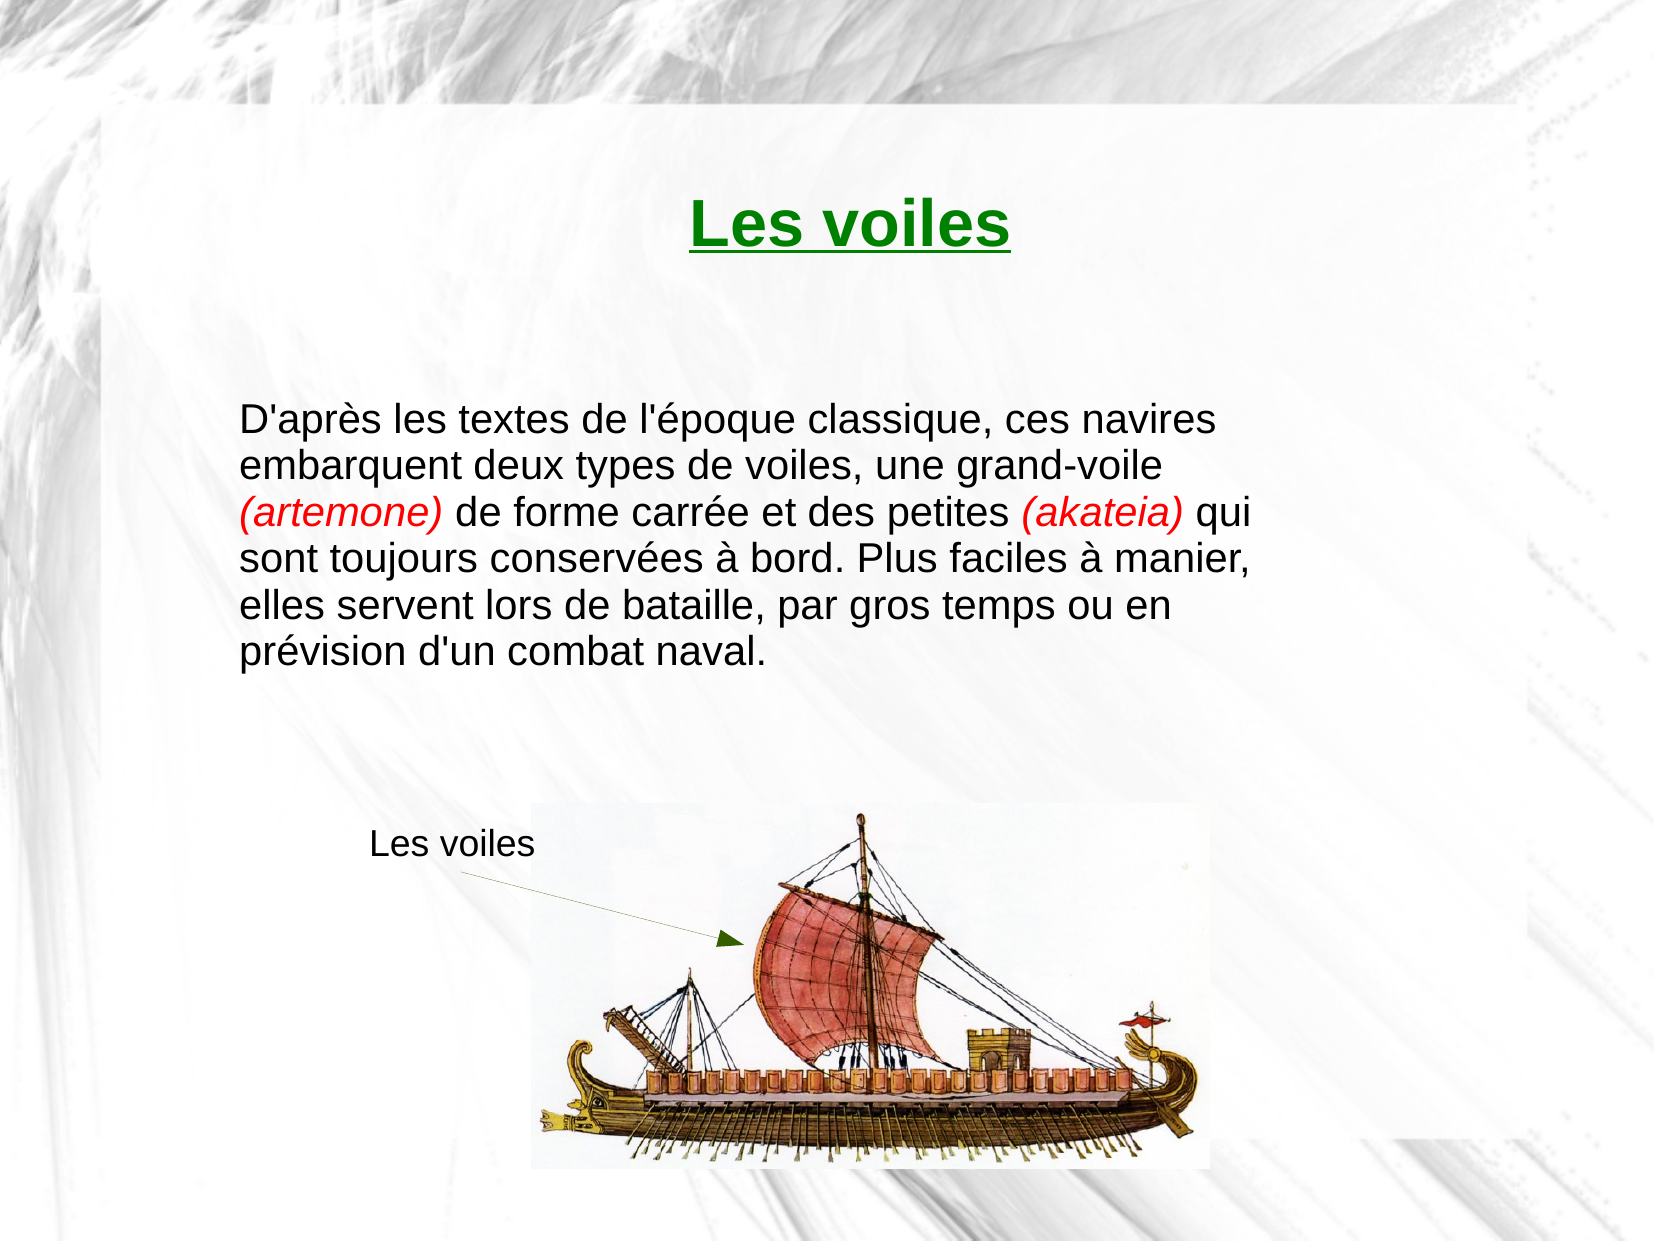

Les voiles
D'après les textes de l'époque classique, ces navires embarquent deux types de voiles, une grand-voile (artemone) de forme carrée et des petites (akateia) qui sont toujours conservées à bord. Plus faciles à manier, elles servent lors de bataille, par gros temps ou en prévision d'un combat naval.
Les voiles